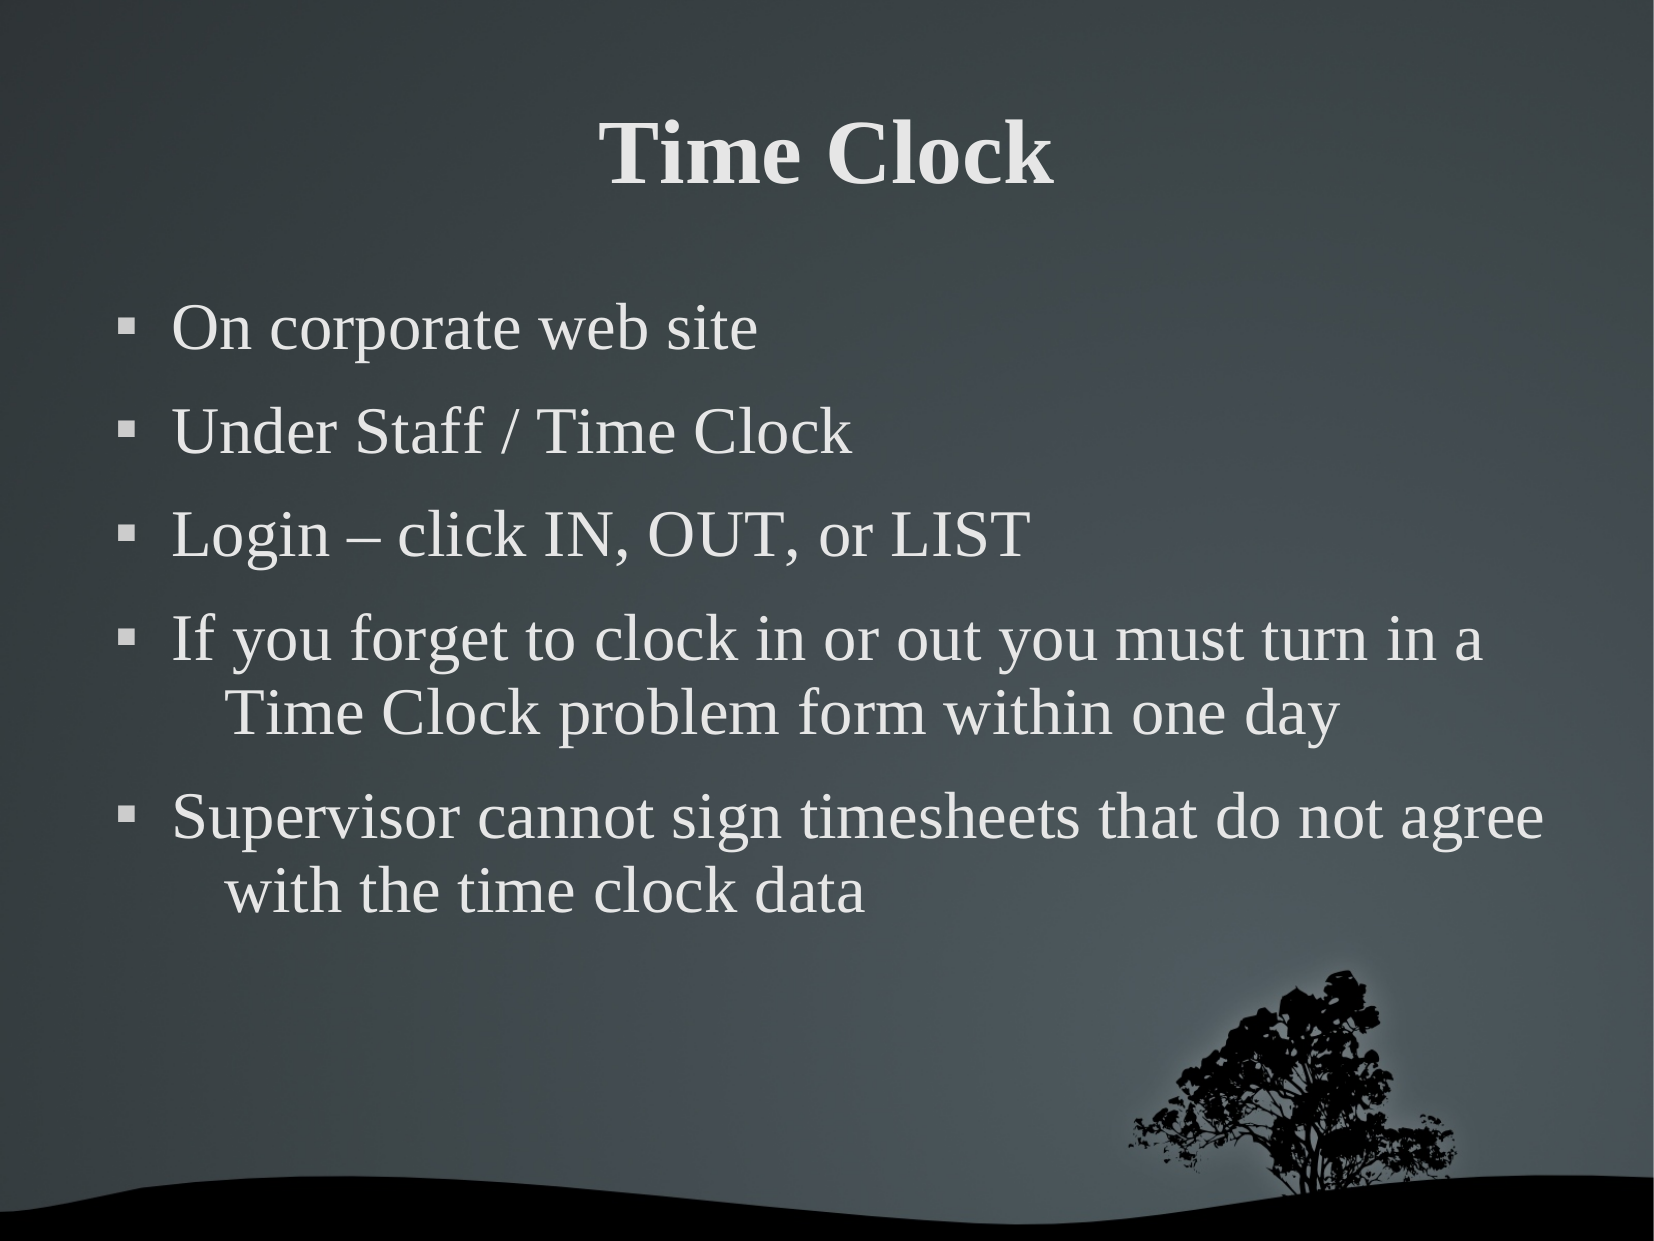

# Time Clock
On corporate web site
Under Staff / Time Clock
Login – click IN, OUT, or LIST
If you forget to clock in or out you must turn in a Time Clock problem form within one day
Supervisor cannot sign timesheets that do not agree with the time clock data